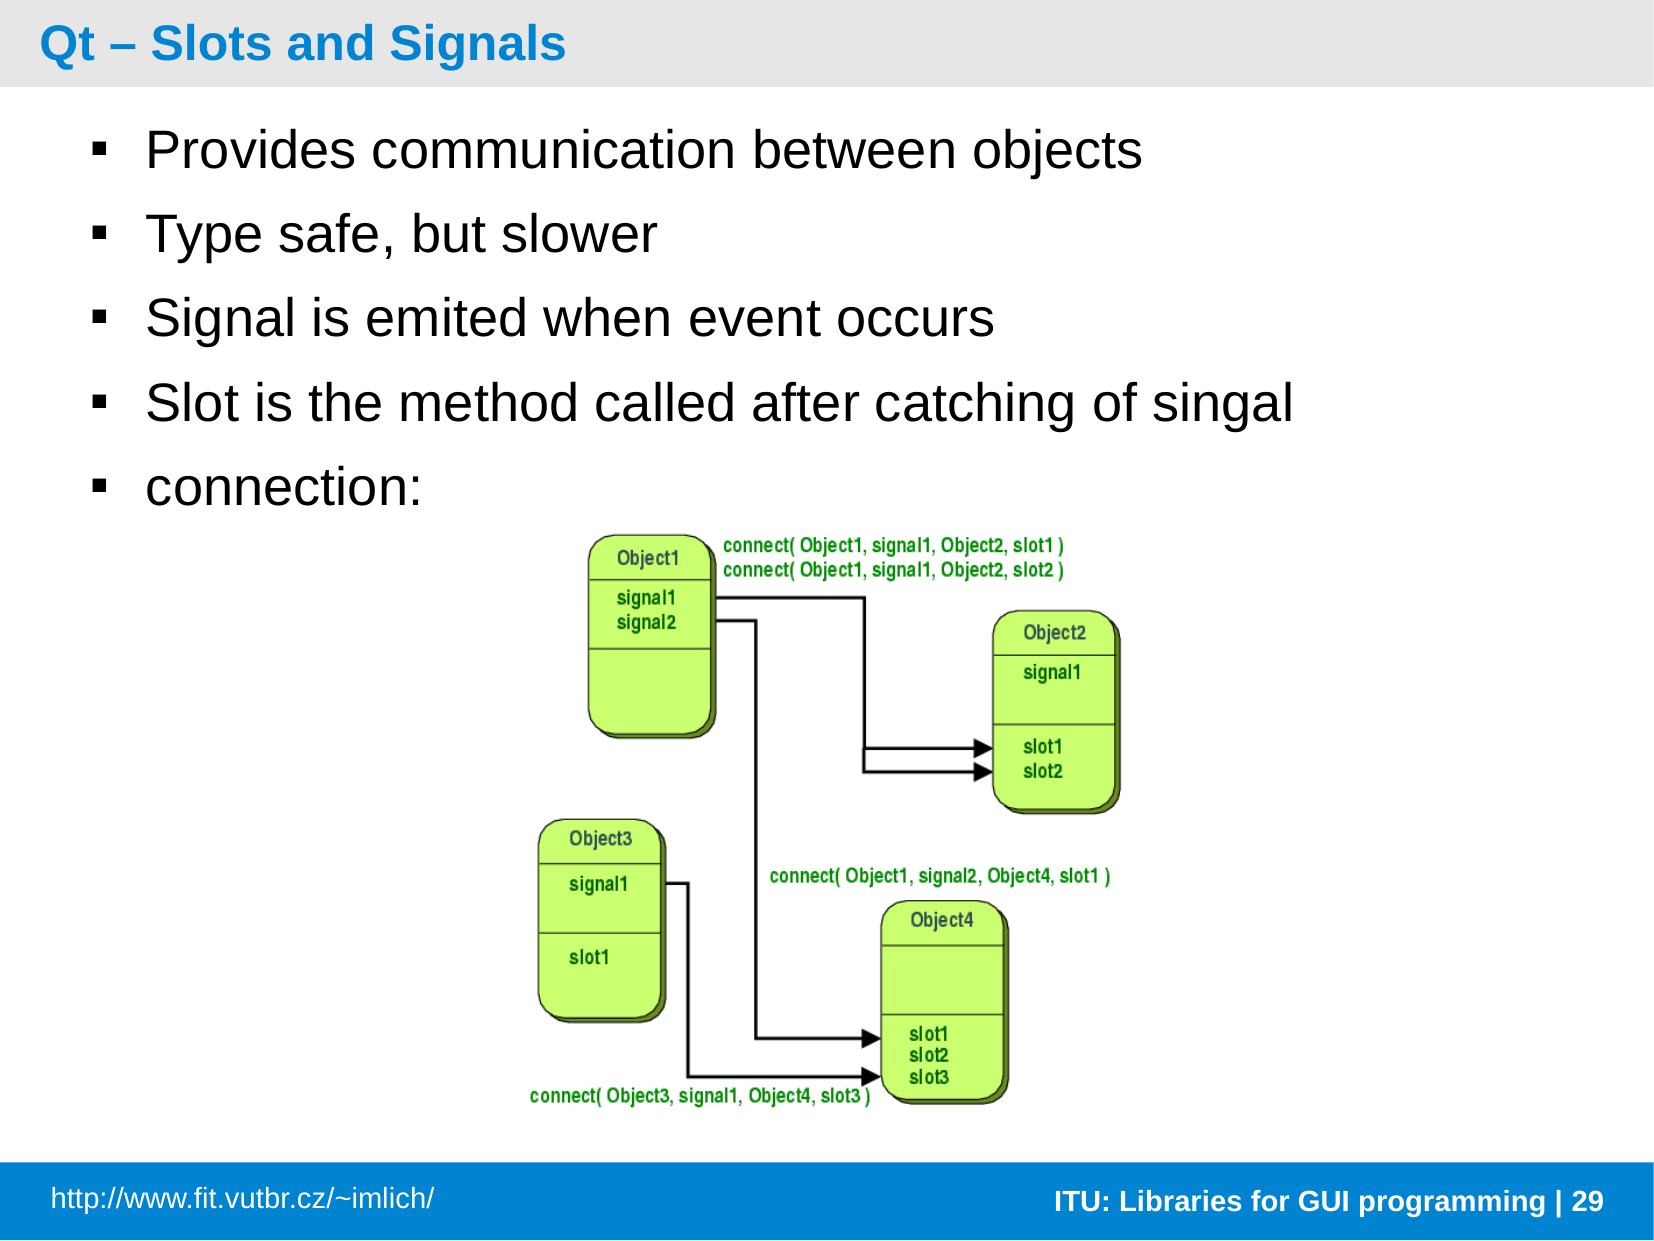

# Qt – Slots and Signals
Provides communication between objects
Type safe, but slower
Signal is emited when event occurs
Slot is the method called after catching of singal
connection: